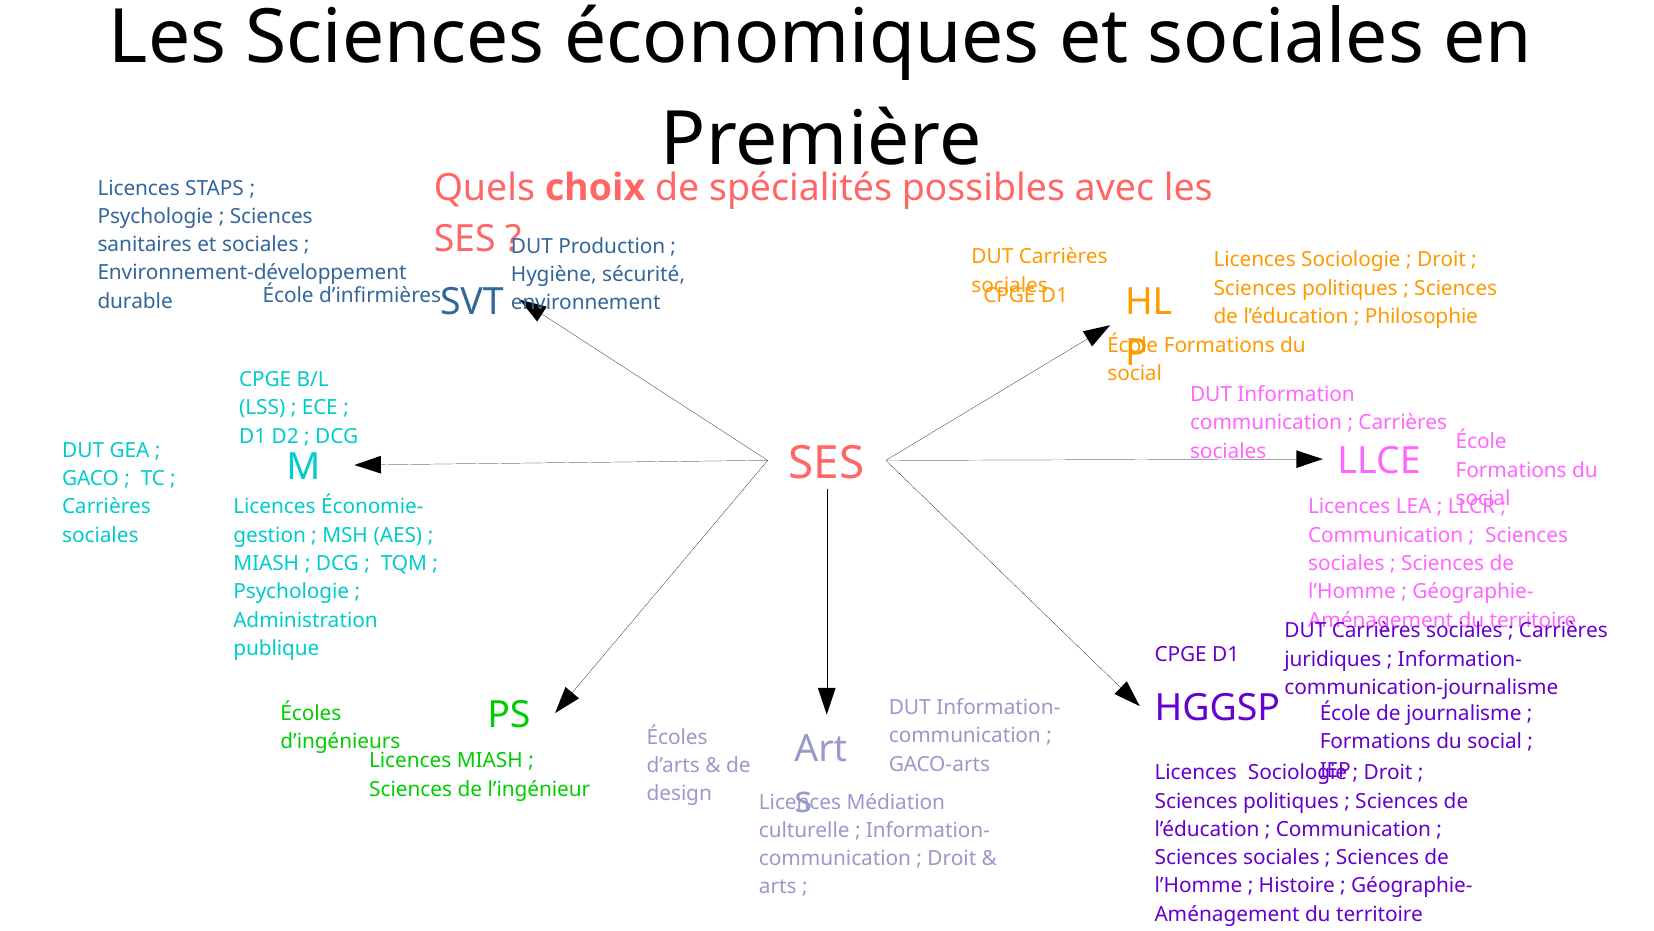

# Les Sciences économiques et sociales en Première
Quels choix de spécialités possibles avec les SES ?
Licences STAPS ;
Psychologie ; Sciences sanitaires et sociales ; Environnement-développement durable
DUT Production ; Hygiène, sécurité, environnement
DUT Carrières sociales
Licences Sociologie ; Droit ; Sciences politiques ; Sciences de l’éducation ; Philosophie
SVT
HLP
École d’infirmières
CPGE D1
École Formations du social
CPGE B/L (LSS) ; ECE ; D1 D2 ; DCG
DUT Information communication ; Carrières sociales
École Formations du social
SES
LLCE
DUT GEA ; GACO ; TC ; Carrières sociales
M
Licences Économie-gestion ; MSH (AES) ; MIASH ; DCG ; TQM ; Psychologie ; Administration publique
Licences LEA ; LLCR ; Communication ; Sciences sociales ; Sciences de l’Homme ; Géographie-Aménagement du territoire
DUT Carrières sociales ; Carrières juridiques ; Information-communication-journalisme
CPGE D1
HGGSP
PS
DUT Information-communication ; GACO-arts
Écoles d’ingénieurs
École de journalisme ; Formations du social ; IEP
Écoles d’arts & de design
Arts
Licences MIASH ; Sciences de l’ingénieur
Licences Sociologie ; Droit ; Sciences politiques ; Sciences de l’éducation ; Communication ; Sciences sociales ; Sciences de l’Homme ; Histoire ; Géographie-Aménagement du territoire
Licences Médiation culturelle ; Information-communication ; Droit & arts ;